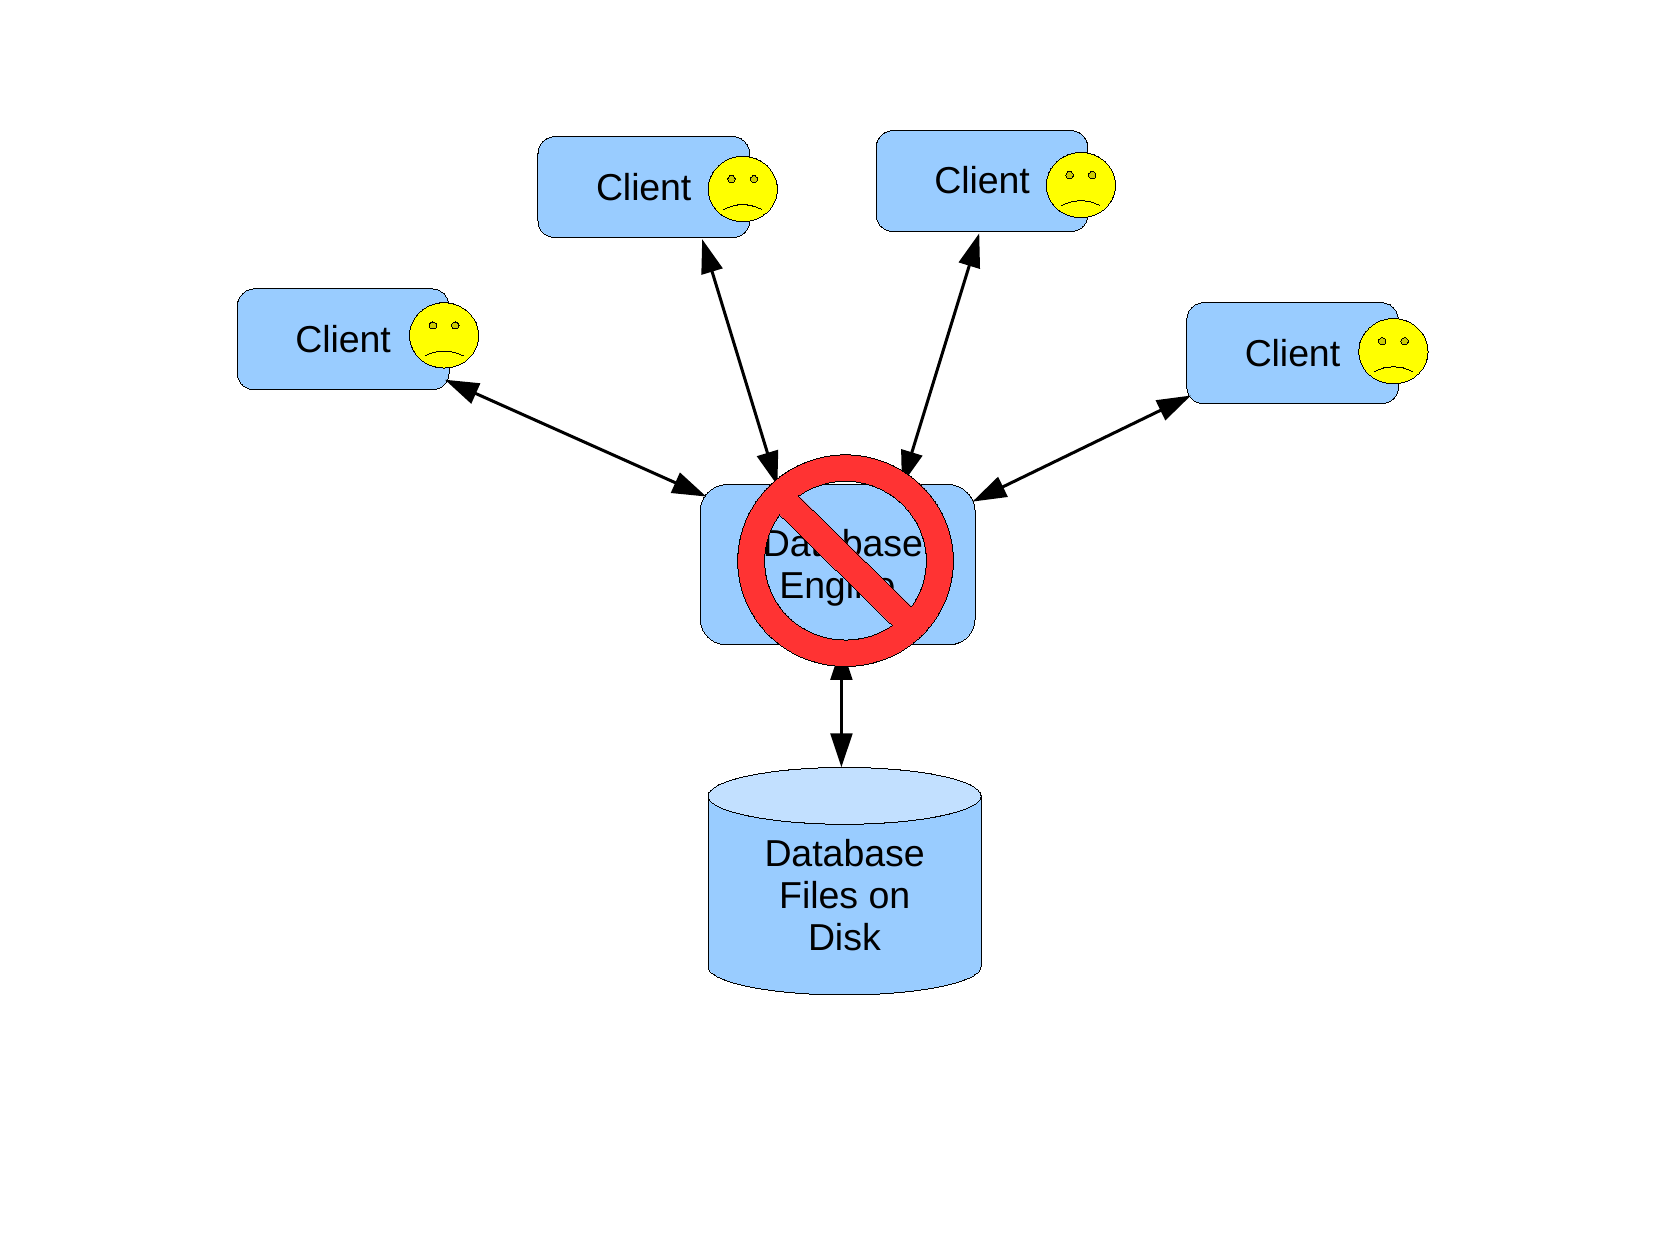

Client
Client
Client
Client
 Database
Engine
Database
Files on
Disk